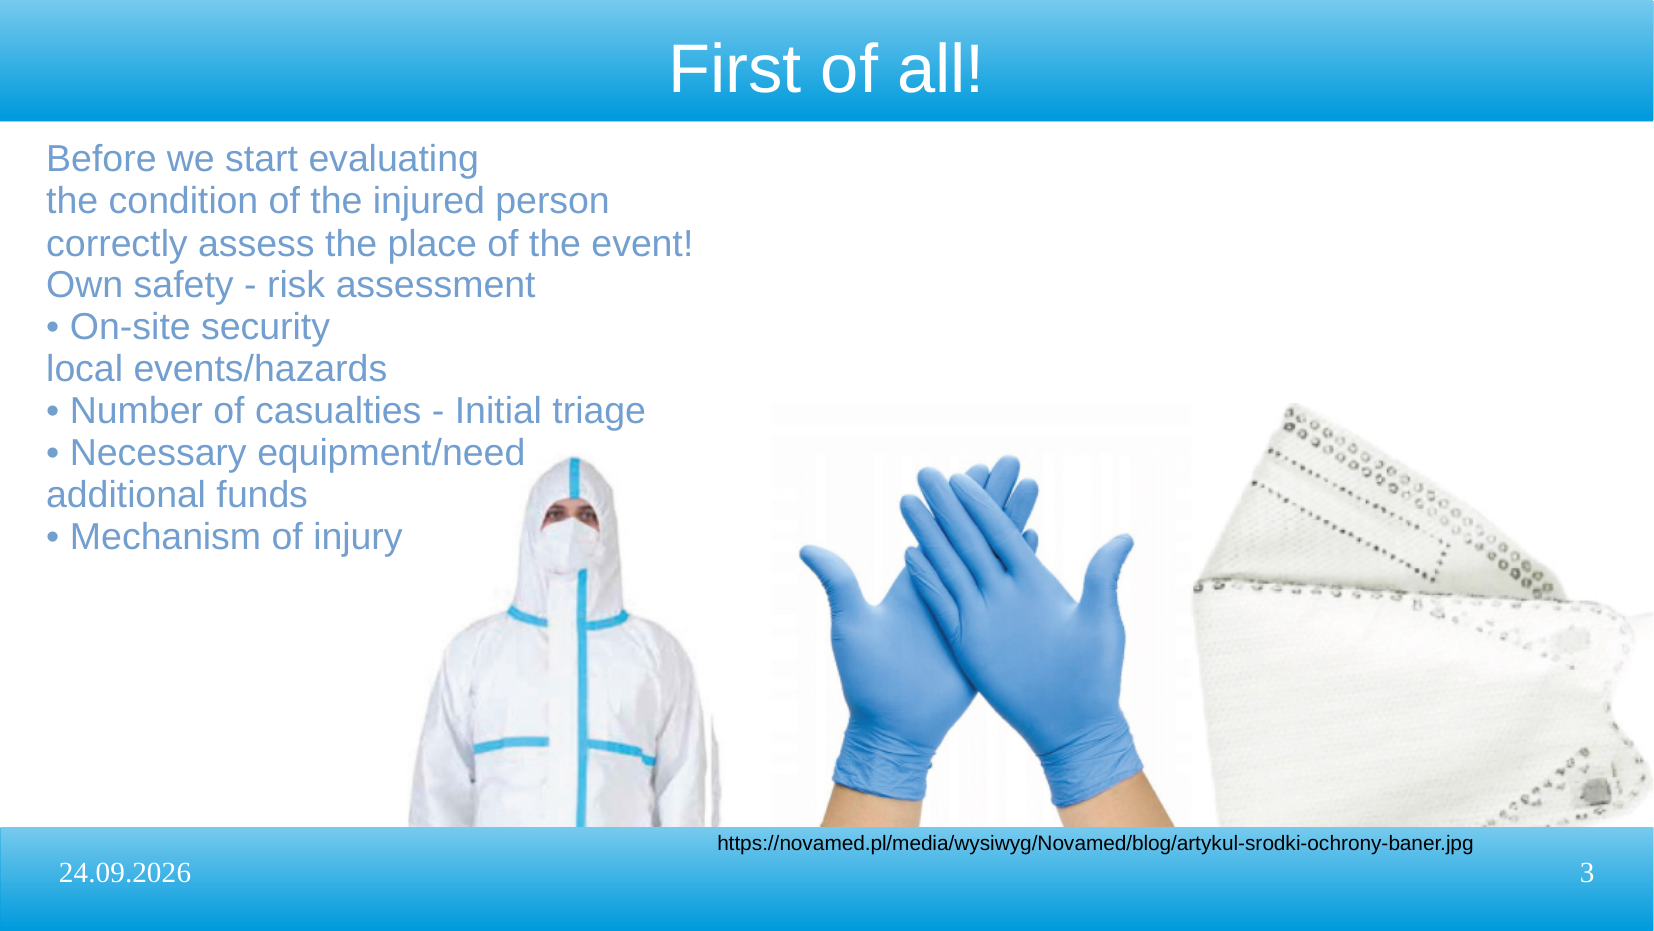

# First of all!
Before we start evaluating
the condition of the injured person
correctly assess the place of the event!
Own safety - risk assessment
• On-site security
local events/hazards
• Number of casualties - Initial triage
• Necessary equipment/need additional funds
• Mechanism of injury
https://novamed.pl/media/wysiwyg/Novamed/blog/artykul-srodki-ochrony-baner.jpg
3